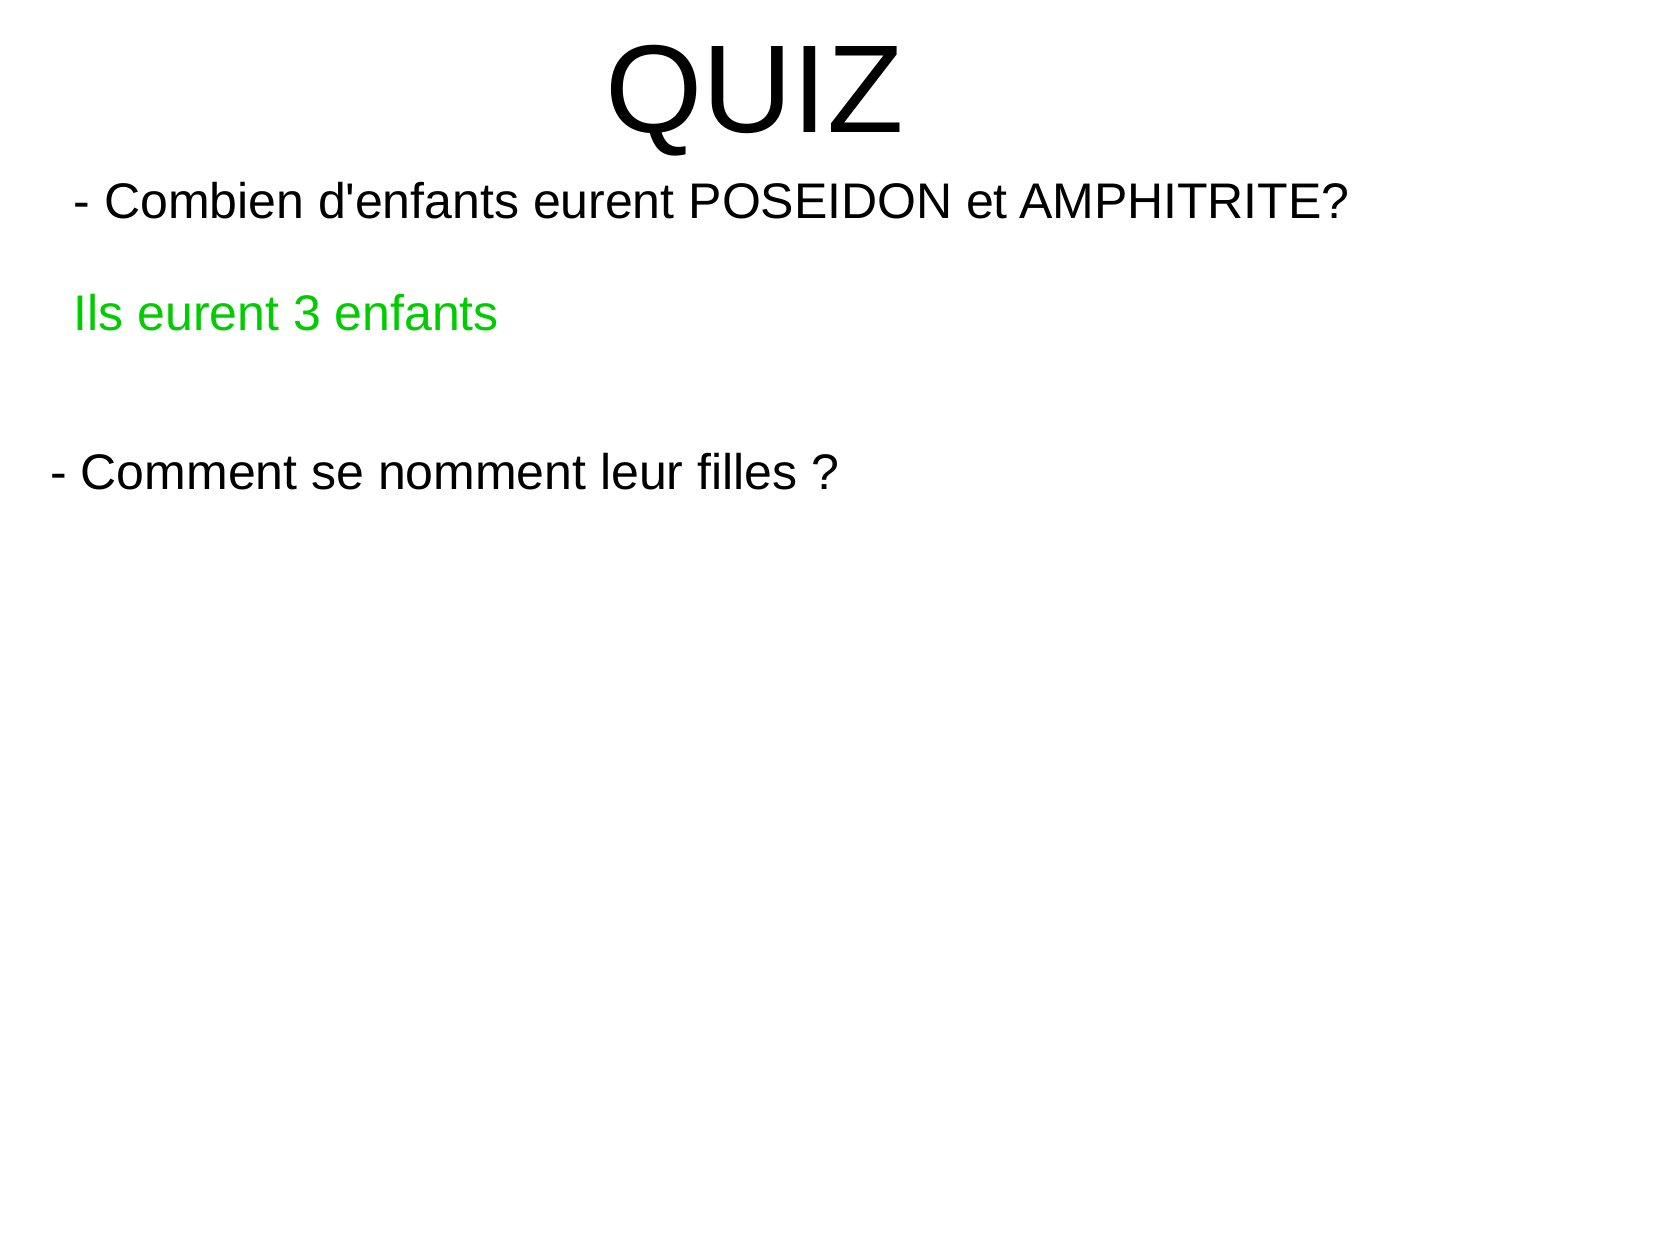

QUIZ
- Combien d'enfants eurent POSEIDON et AMPHITRITE?
Ils eurent 3 enfants
- Comment se nomment leur filles ?